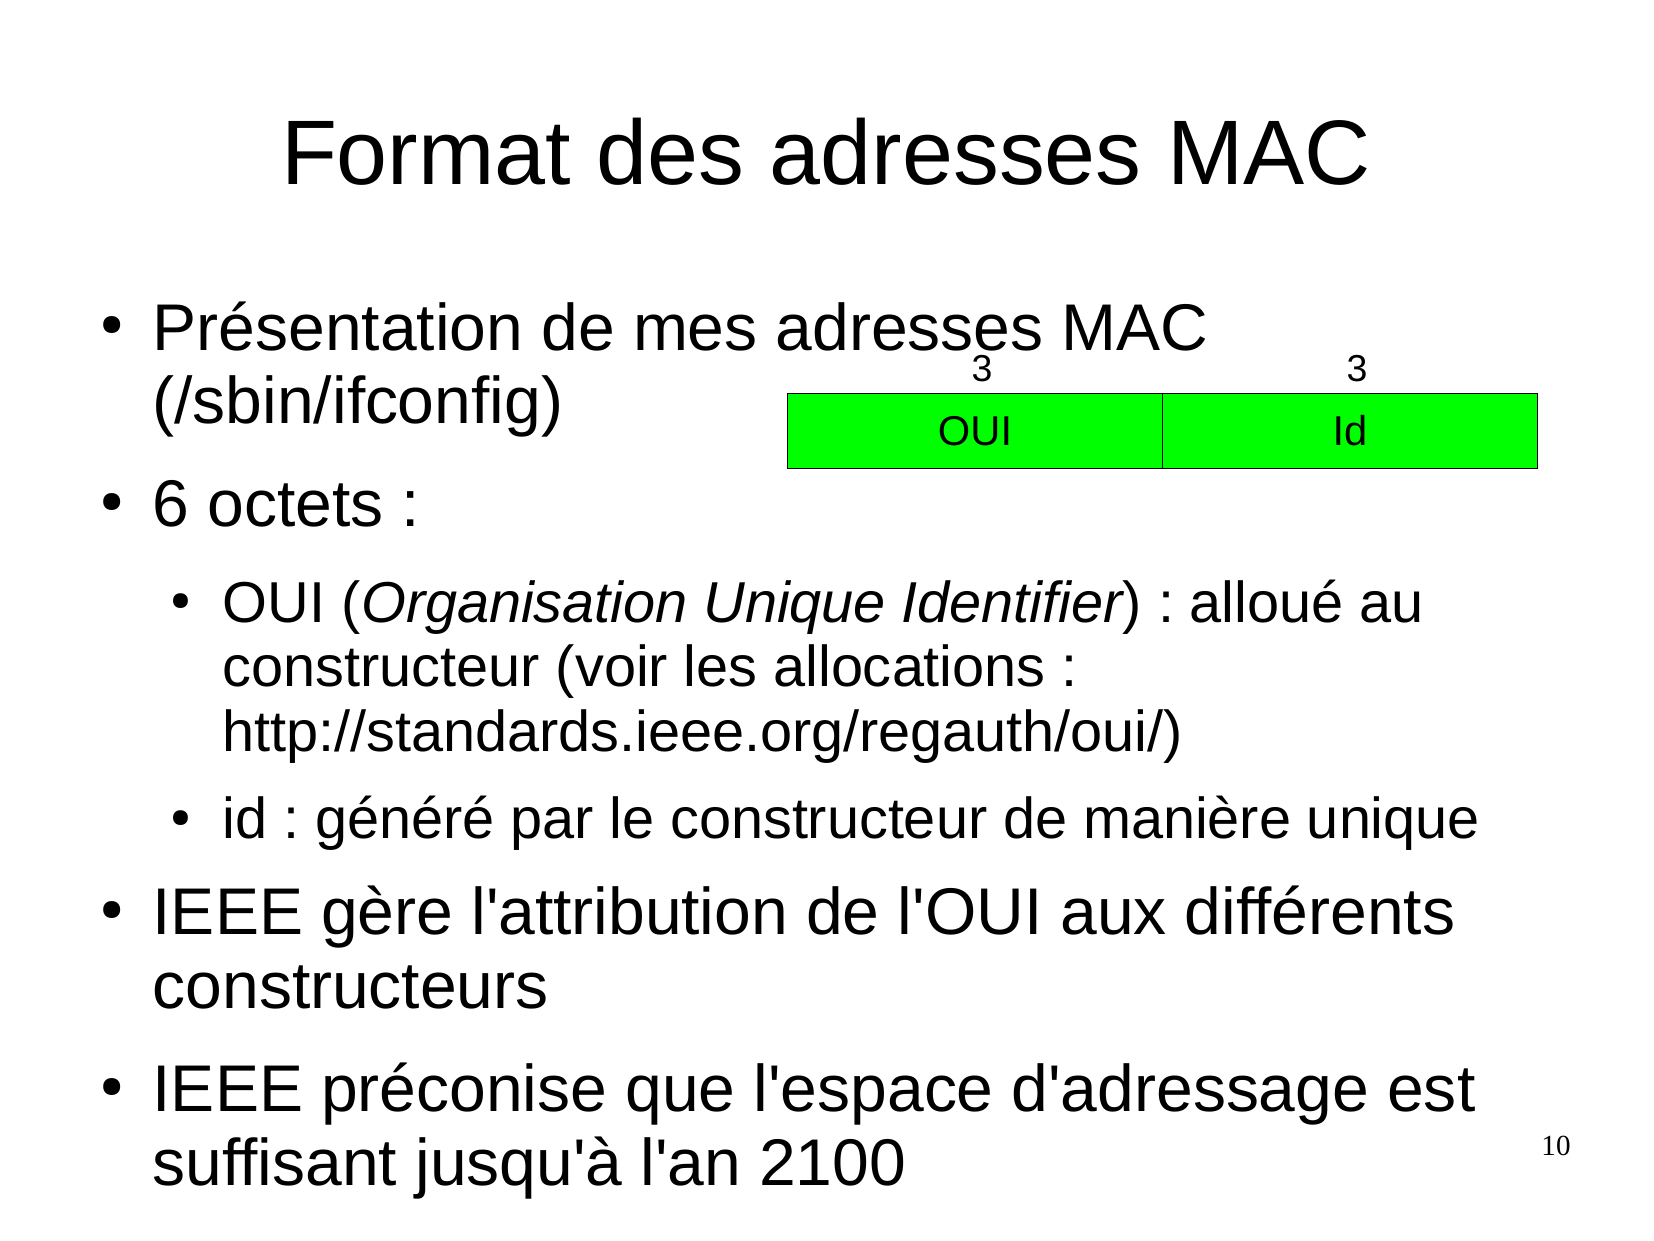

# Format des adresses MAC
Présentation de mes adresses MAC (/sbin/ifconfig)
6 octets :
OUI (Organisation Unique Identifier) : alloué au constructeur (voir les allocations : http://standards.ieee.org/regauth/oui/)
id : généré par le constructeur de manière unique
IEEE gère l'attribution de l'OUI aux différents constructeurs
IEEE préconise que l'espace d'adressage est suffisant jusqu'à l'an 2100
3
3
OUI
Id
10